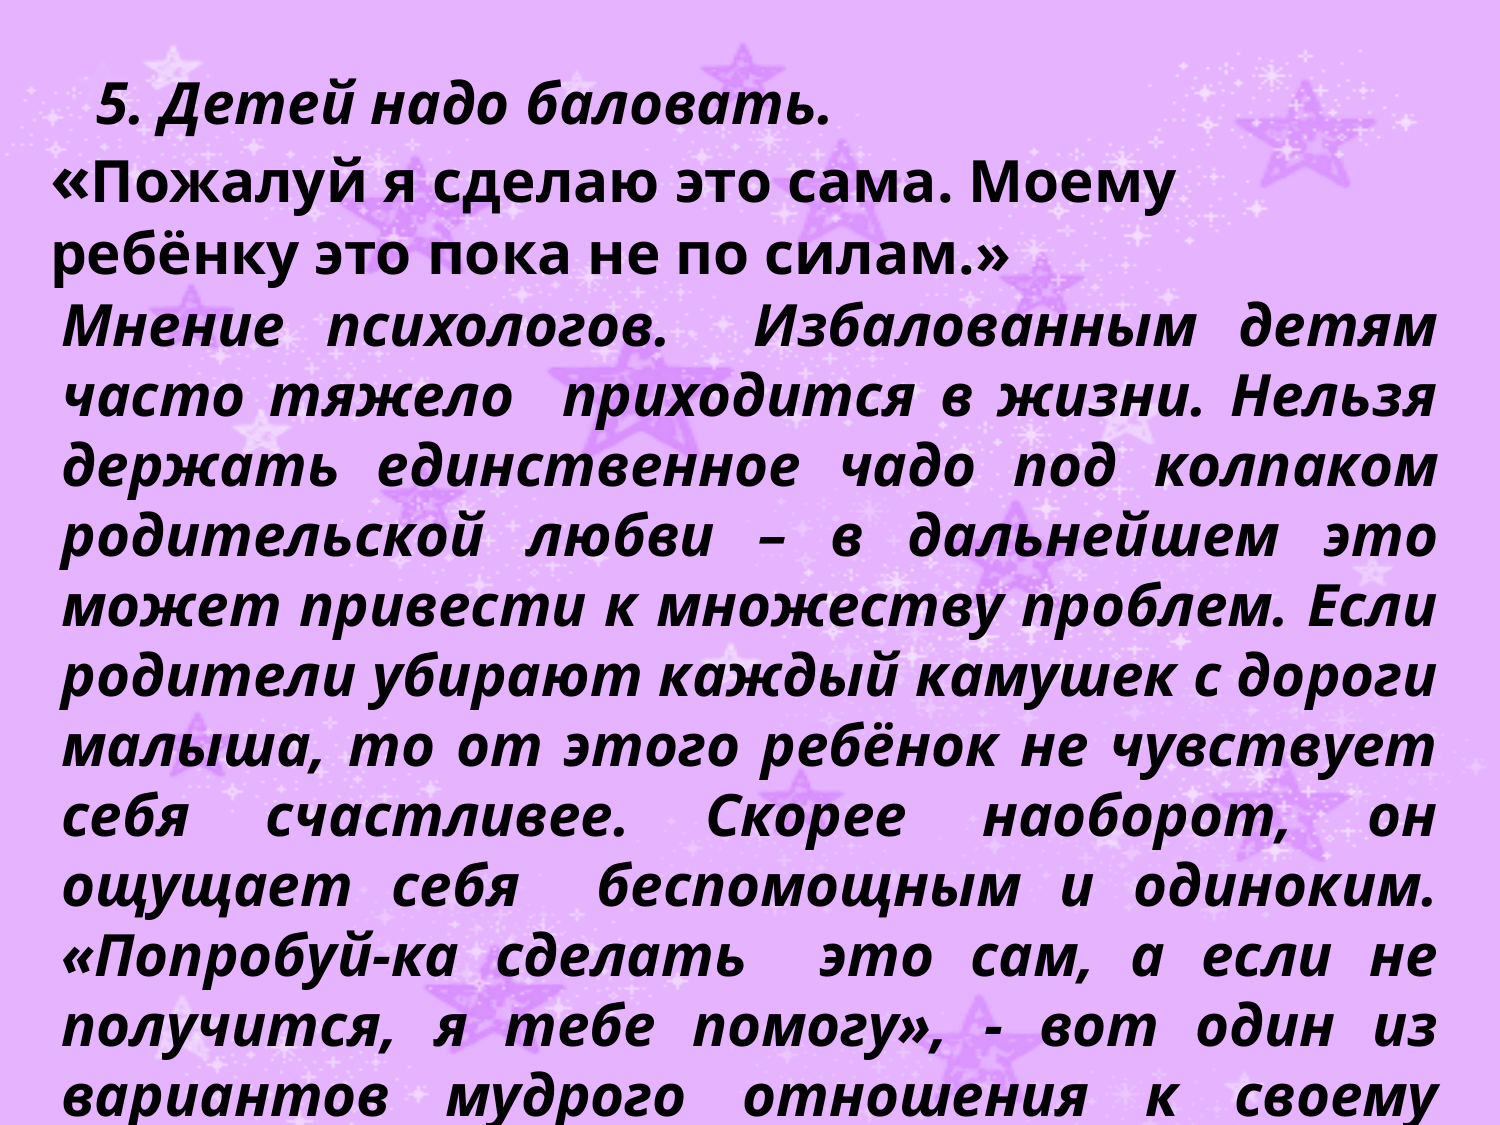

5. Детей надо баловать.
«Пожалуй я сделаю это сама. Моему
ребёнку это пока не по силам.»
Мнение психологов. Избалованным детям часто тяжело приходится в жизни. Нельзя держать единственное чадо под колпаком родительской любви – в дальнейшем это может привести к множеству проблем. Если родители убирают каждый камушек с дороги малыша, то от этого ребёнок не чувствует себя счастливее. Скорее наоборот, он ощущает себя беспомощным и одиноким. «Попробуй-ка сделать это сам, а если не получится, я тебе помогу», - вот один из вариантов мудрого отношения к своему ребёнку.